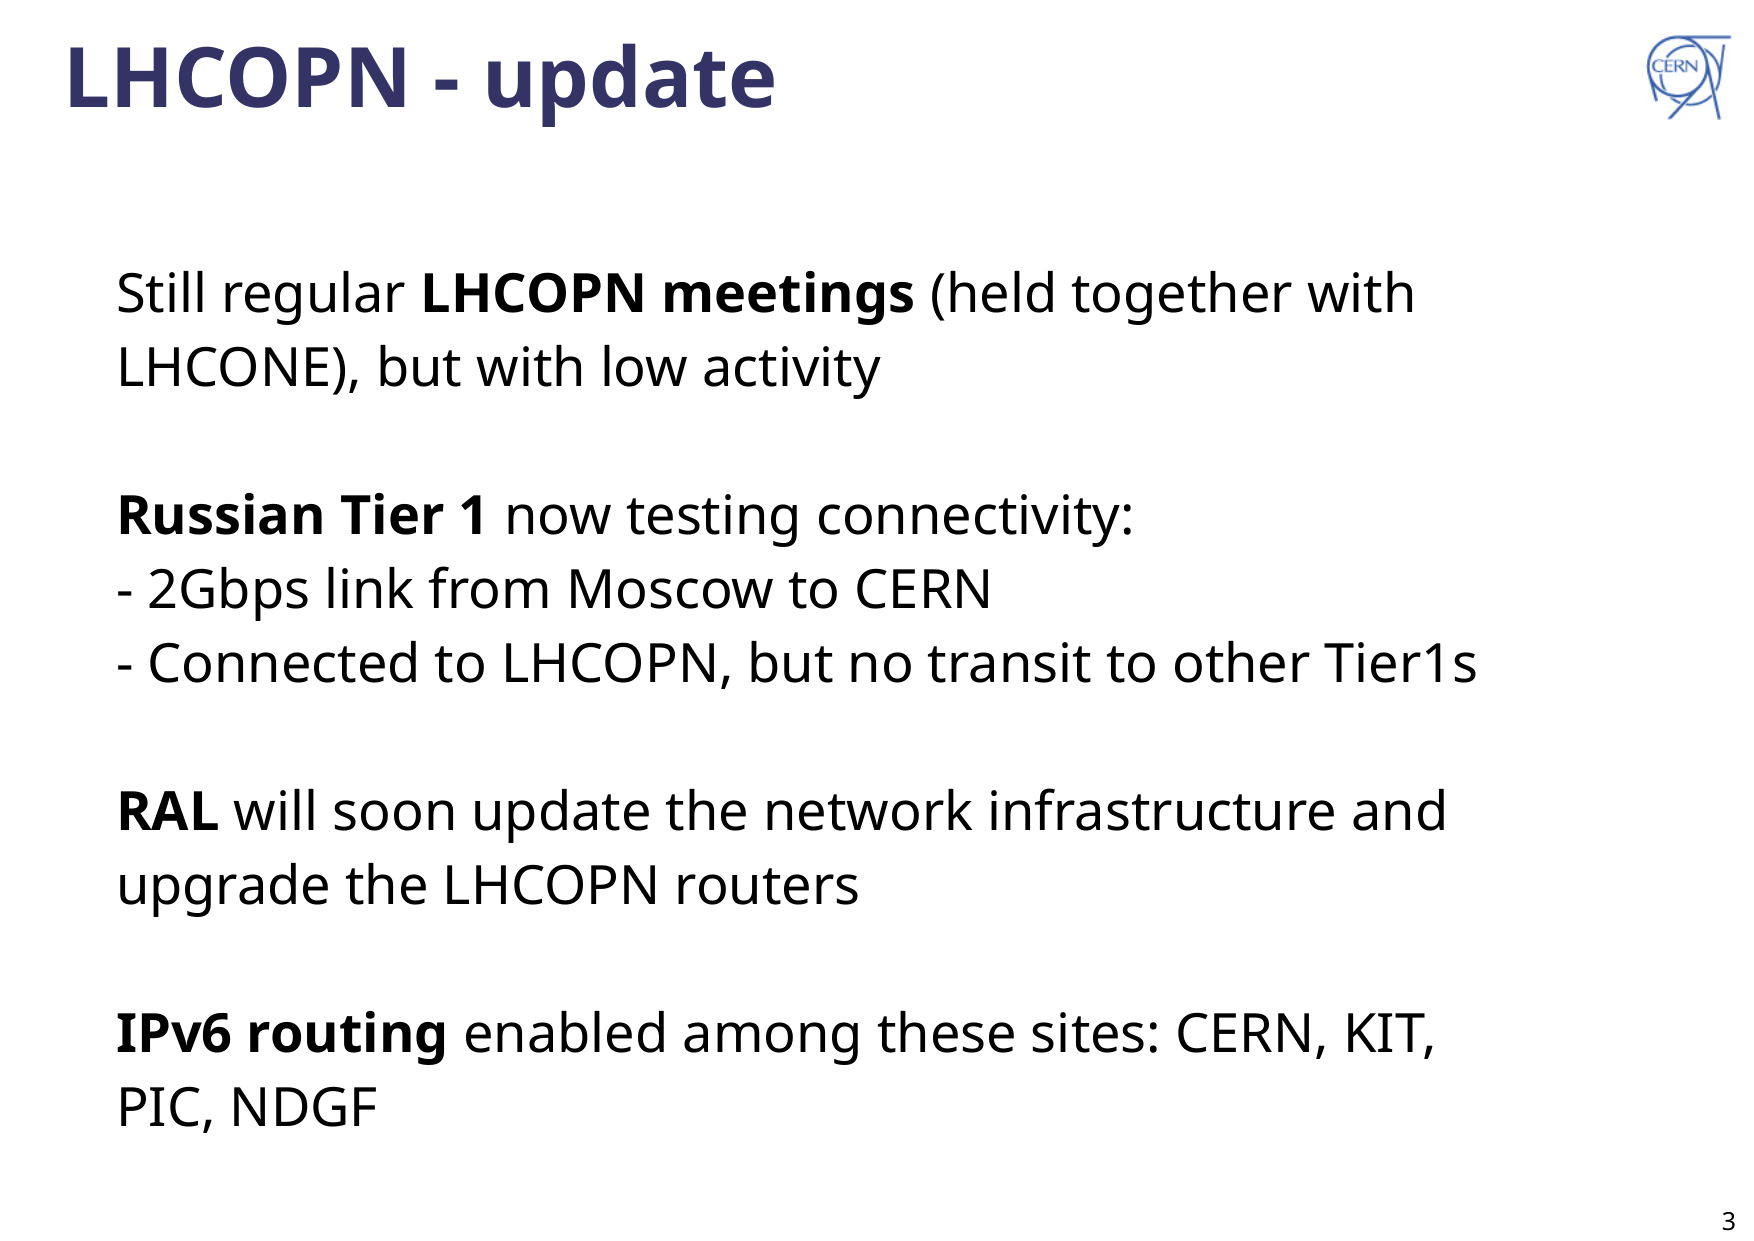

# LHCOPN - update
Still regular LHCOPN meetings (held together with LHCONE), but with low activity
Russian Tier 1 now testing connectivity:
- 2Gbps link from Moscow to CERN
- Connected to LHCOPN, but no transit to other Tier1s
RAL will soon update the network infrastructure and upgrade the LHCOPN routers
IPv6 routing enabled among these sites: CERN, KIT, PIC, NDGF
3